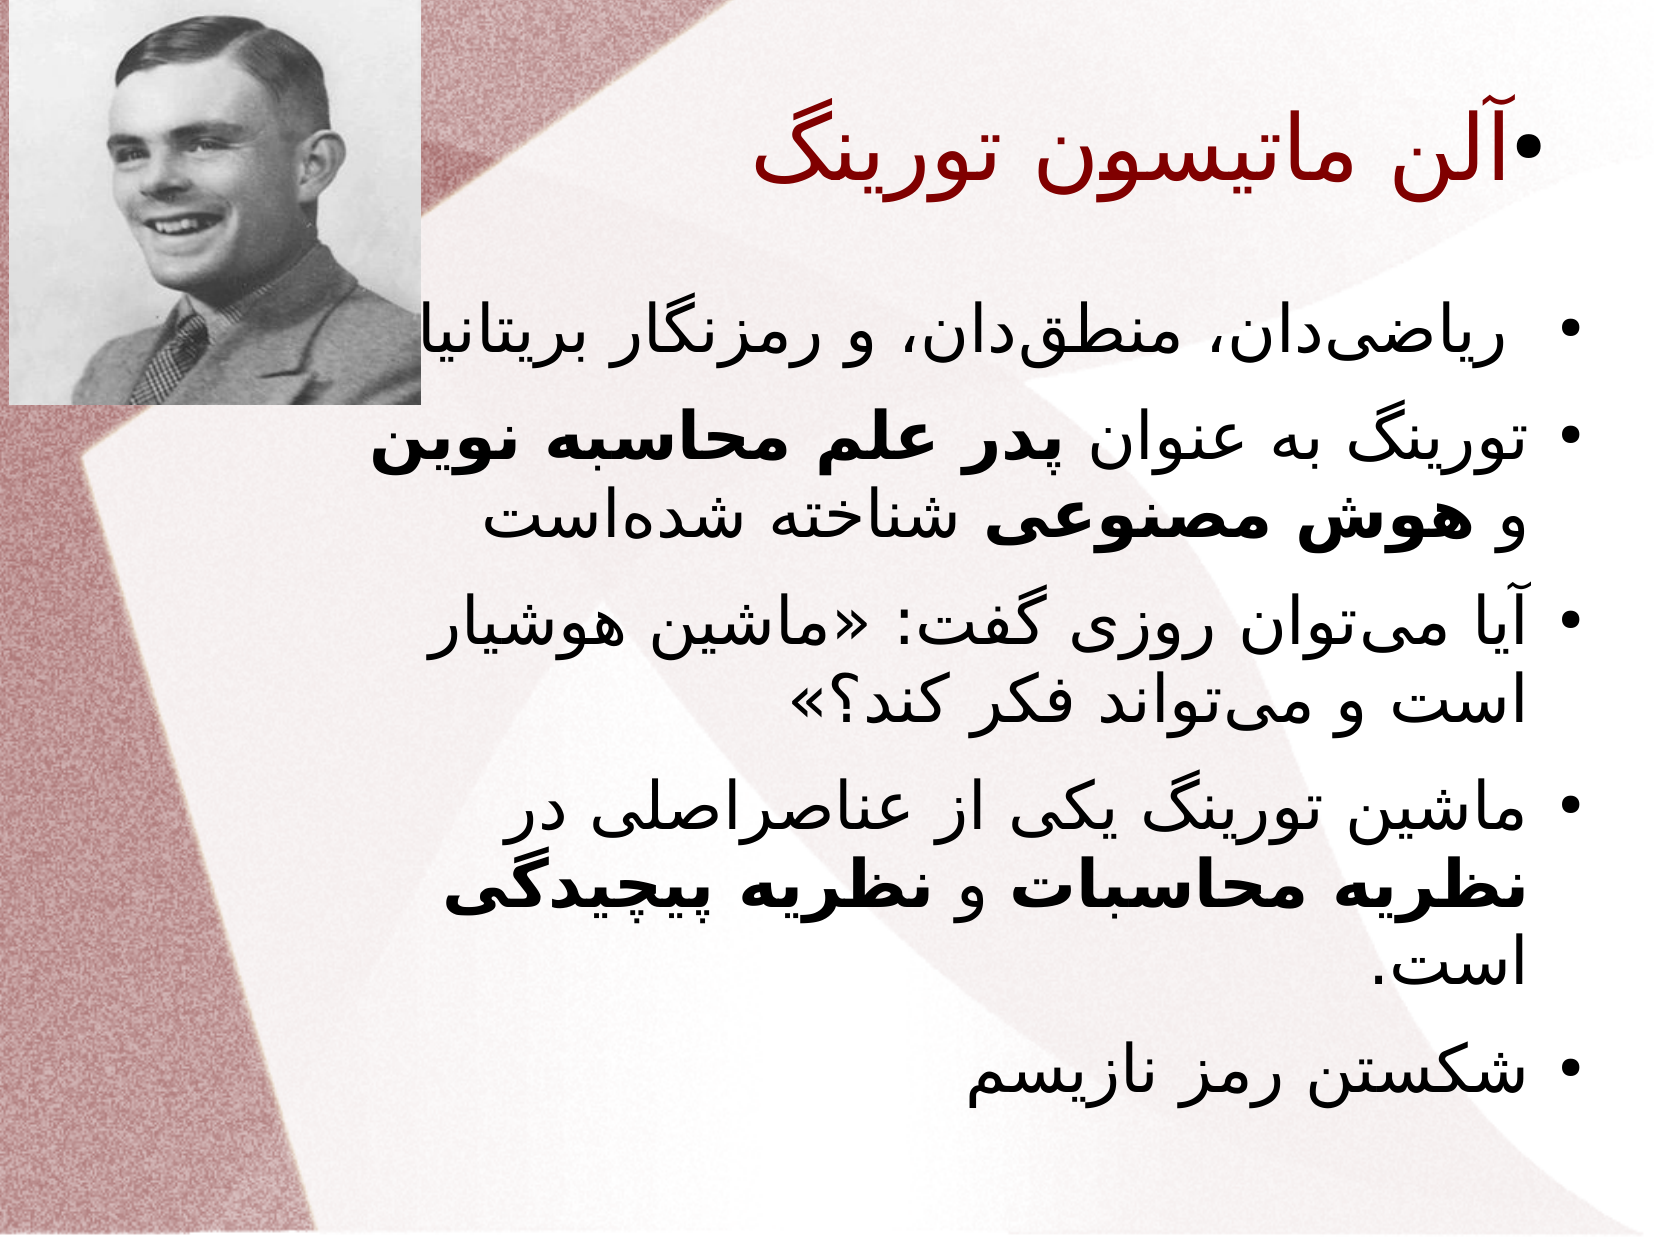

# آلن ماتیسون تورینگ
 ریاضی‌دان، منطق‌دان، و رمزنگار بریتانیایی
تورینگ به عنوان پدر علم محاسبه نوین و هوش مصنوعی شناخته شده‌است
آیا می‌توان روزی گفت: «ماشین هوشیار است و می‌تواند فکر کند؟»
ماشین تورینگ یکی از عناصراصلی در نظریه محاسبات و نظریه پیچیدگی است.
شکستن رمز نازیسم